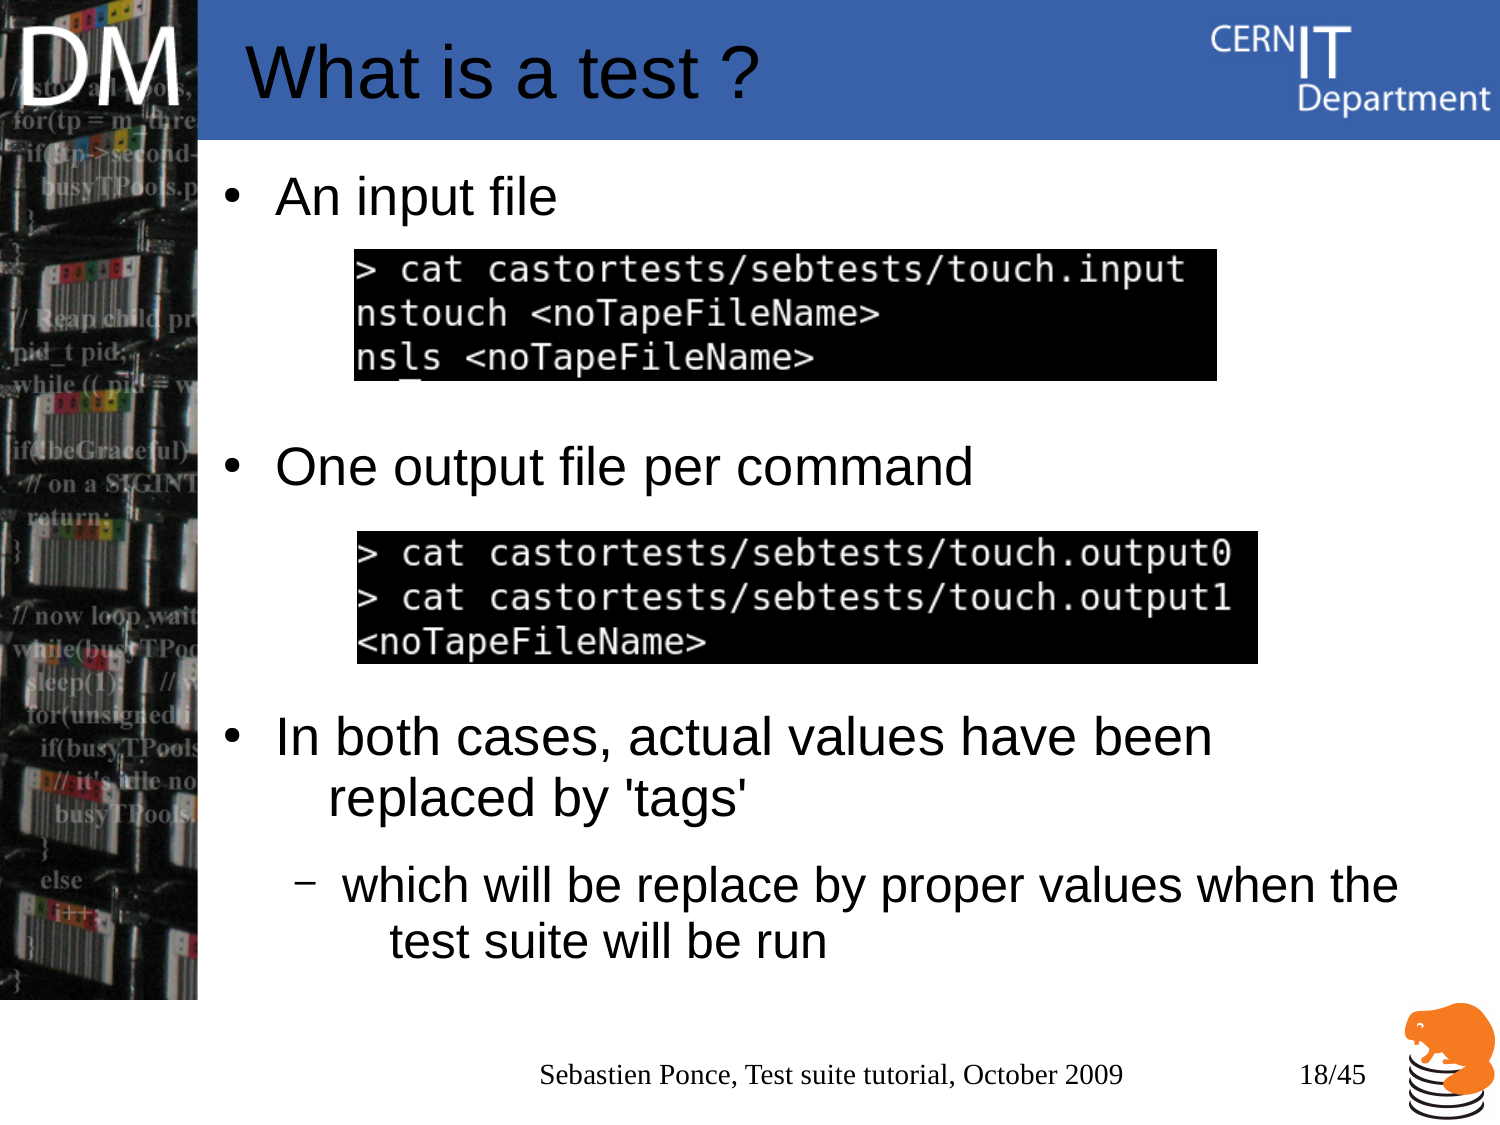

# What is a test ?
An input file
One output file per command
In both cases, actual values have been replaced by 'tags'
which will be replace by proper values when the test suite will be run